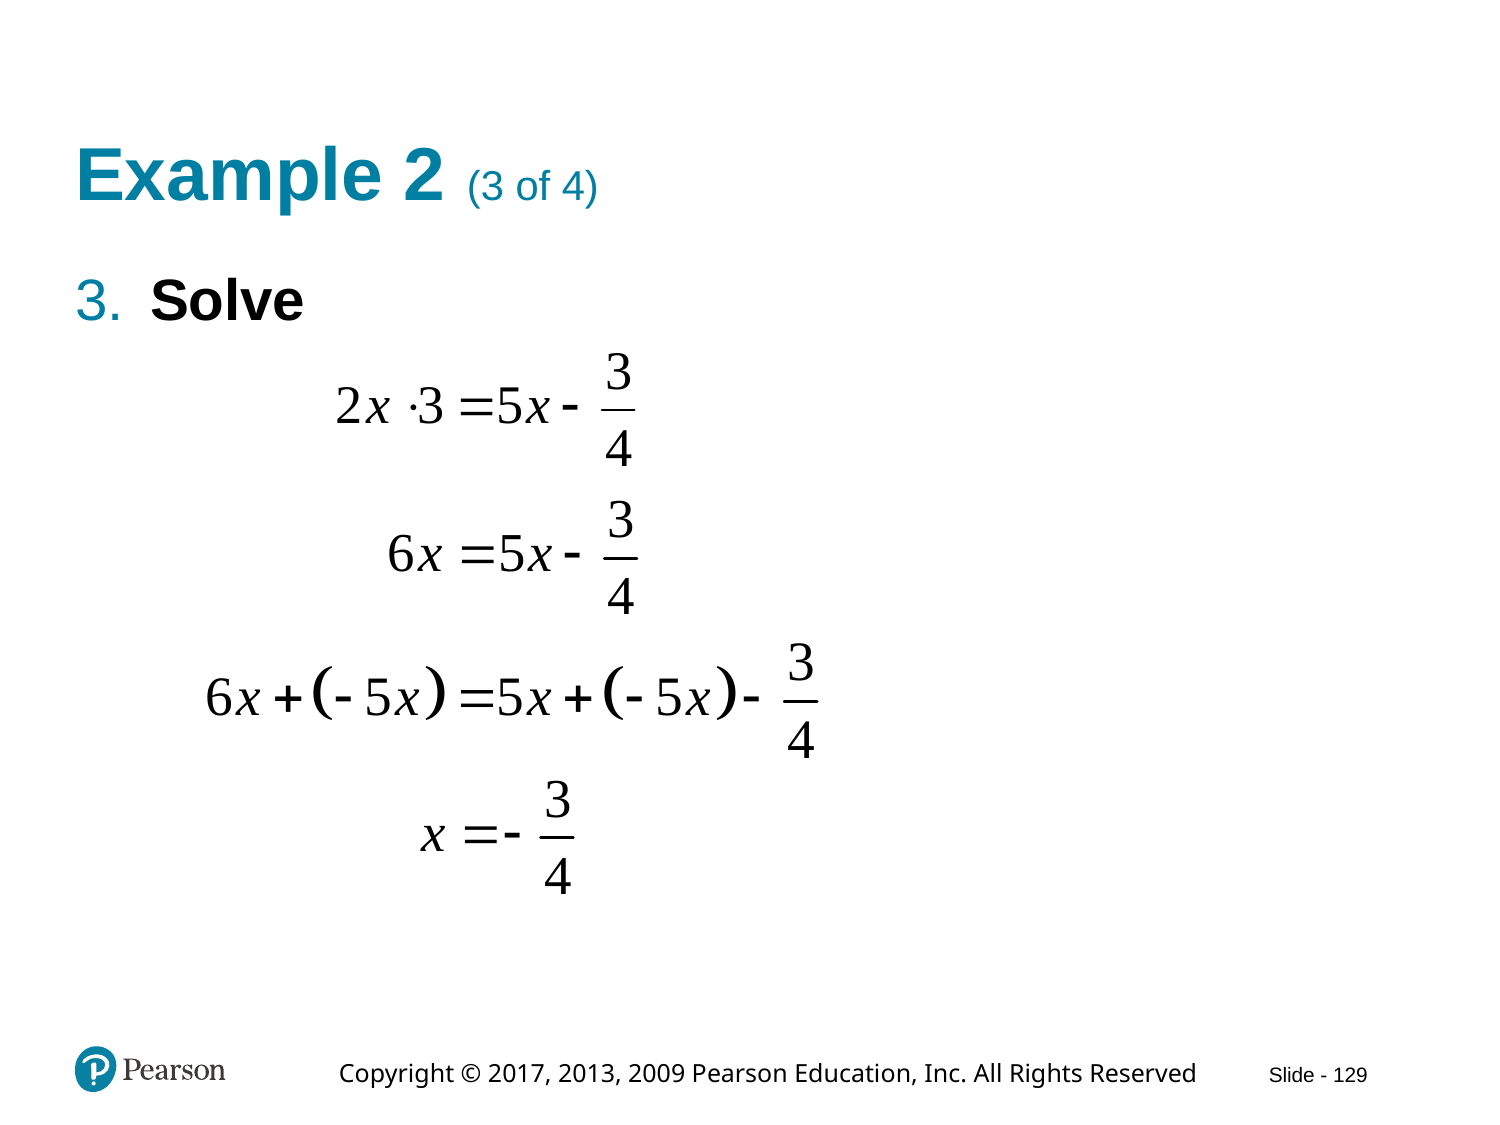

# Example 2 (3 of 4)
​Solve